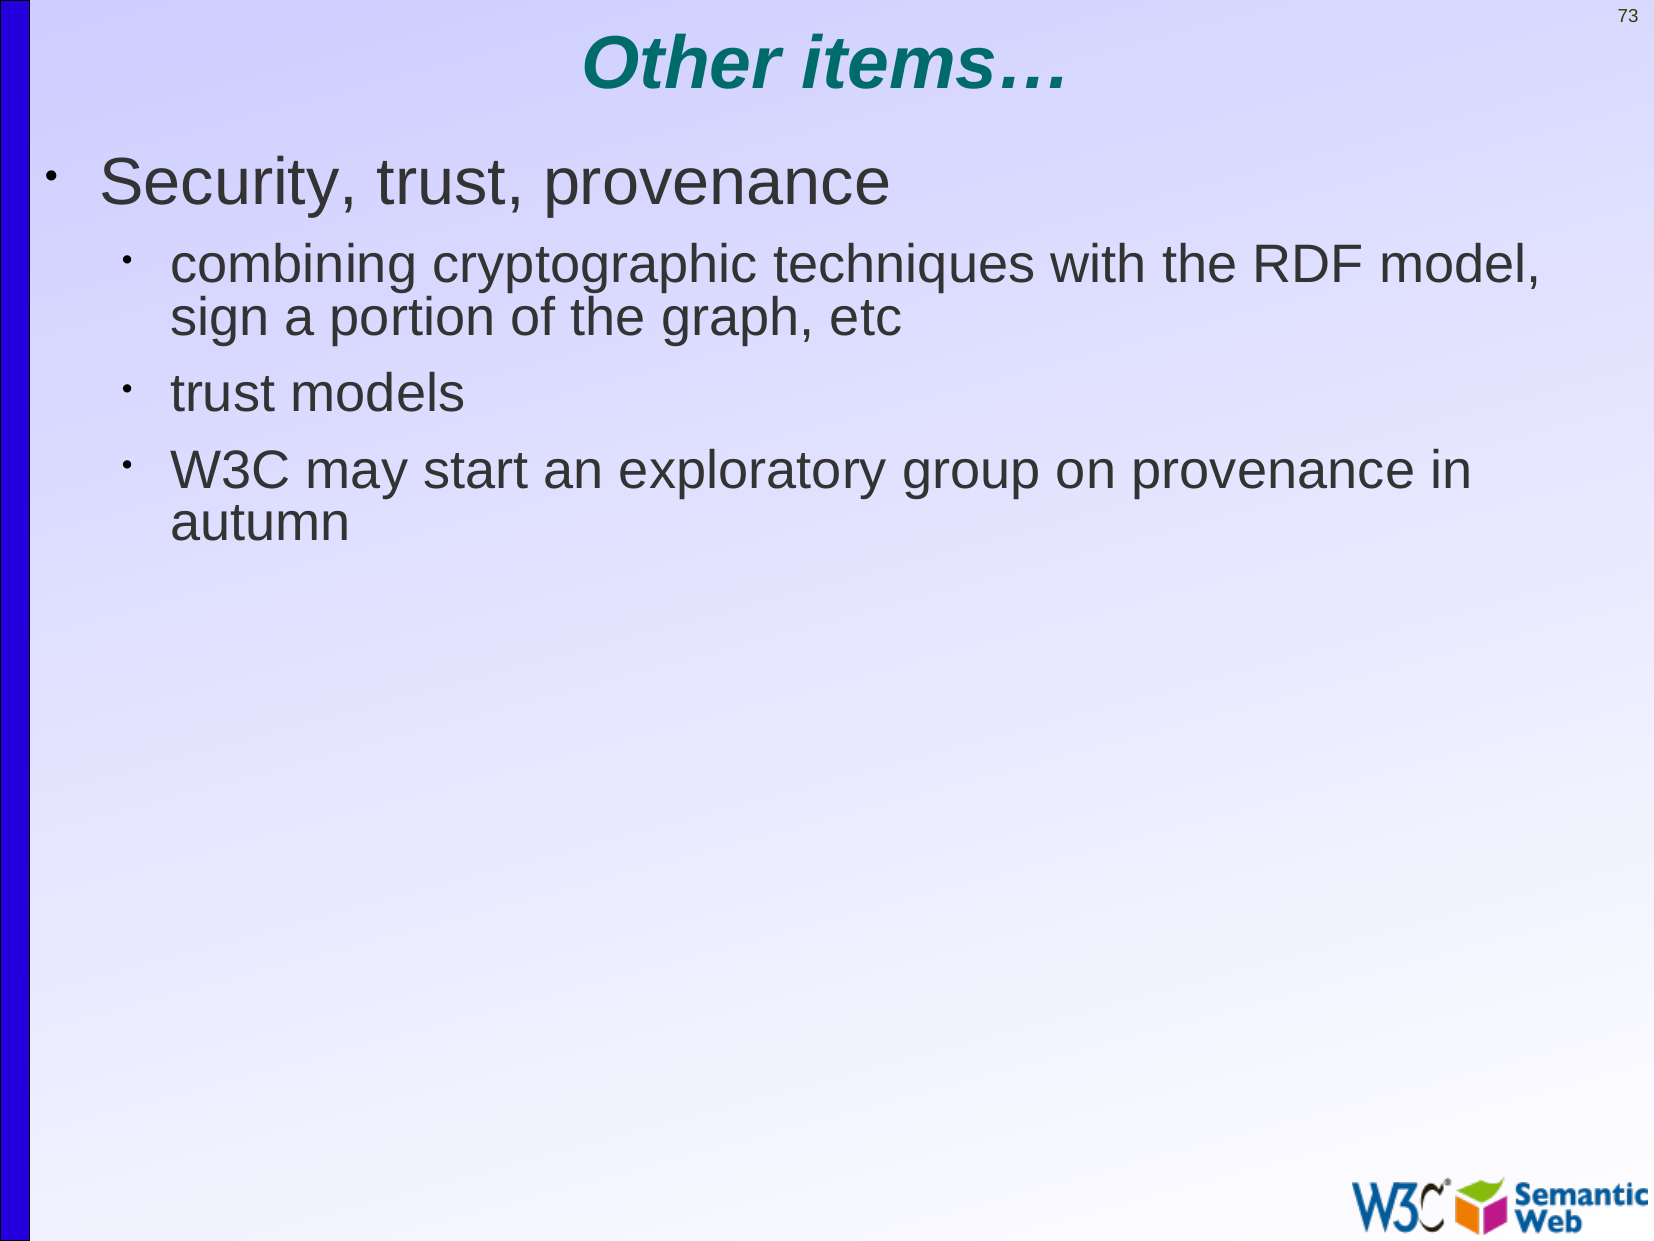

# Other items…
Security, trust, provenance
combining cryptographic techniques with the RDF model, sign a portion of the graph, etc
trust models
W3C may start an exploratory group on provenance in autumn